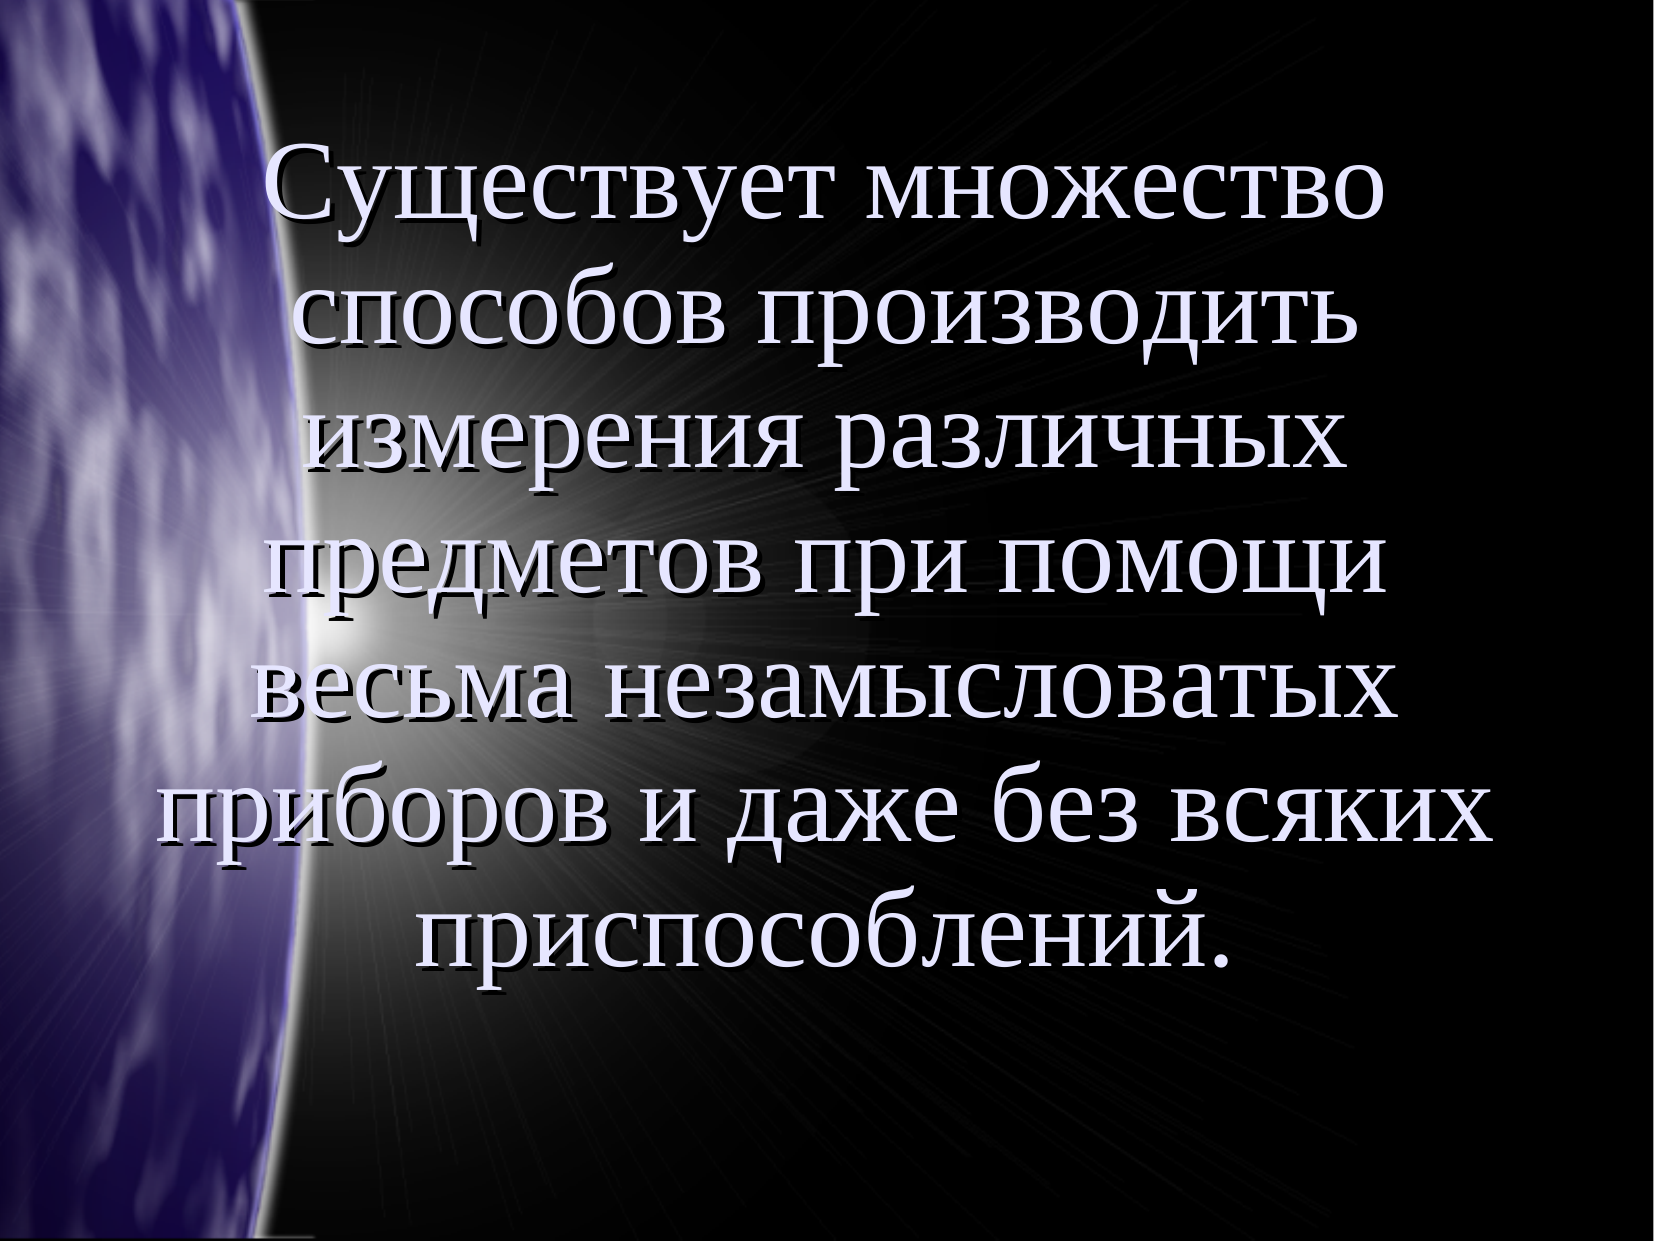

# Существует множество способов производить измерения различных предметов при помощи весьма незамысловатых приборов и даже без всяких приспособлений.